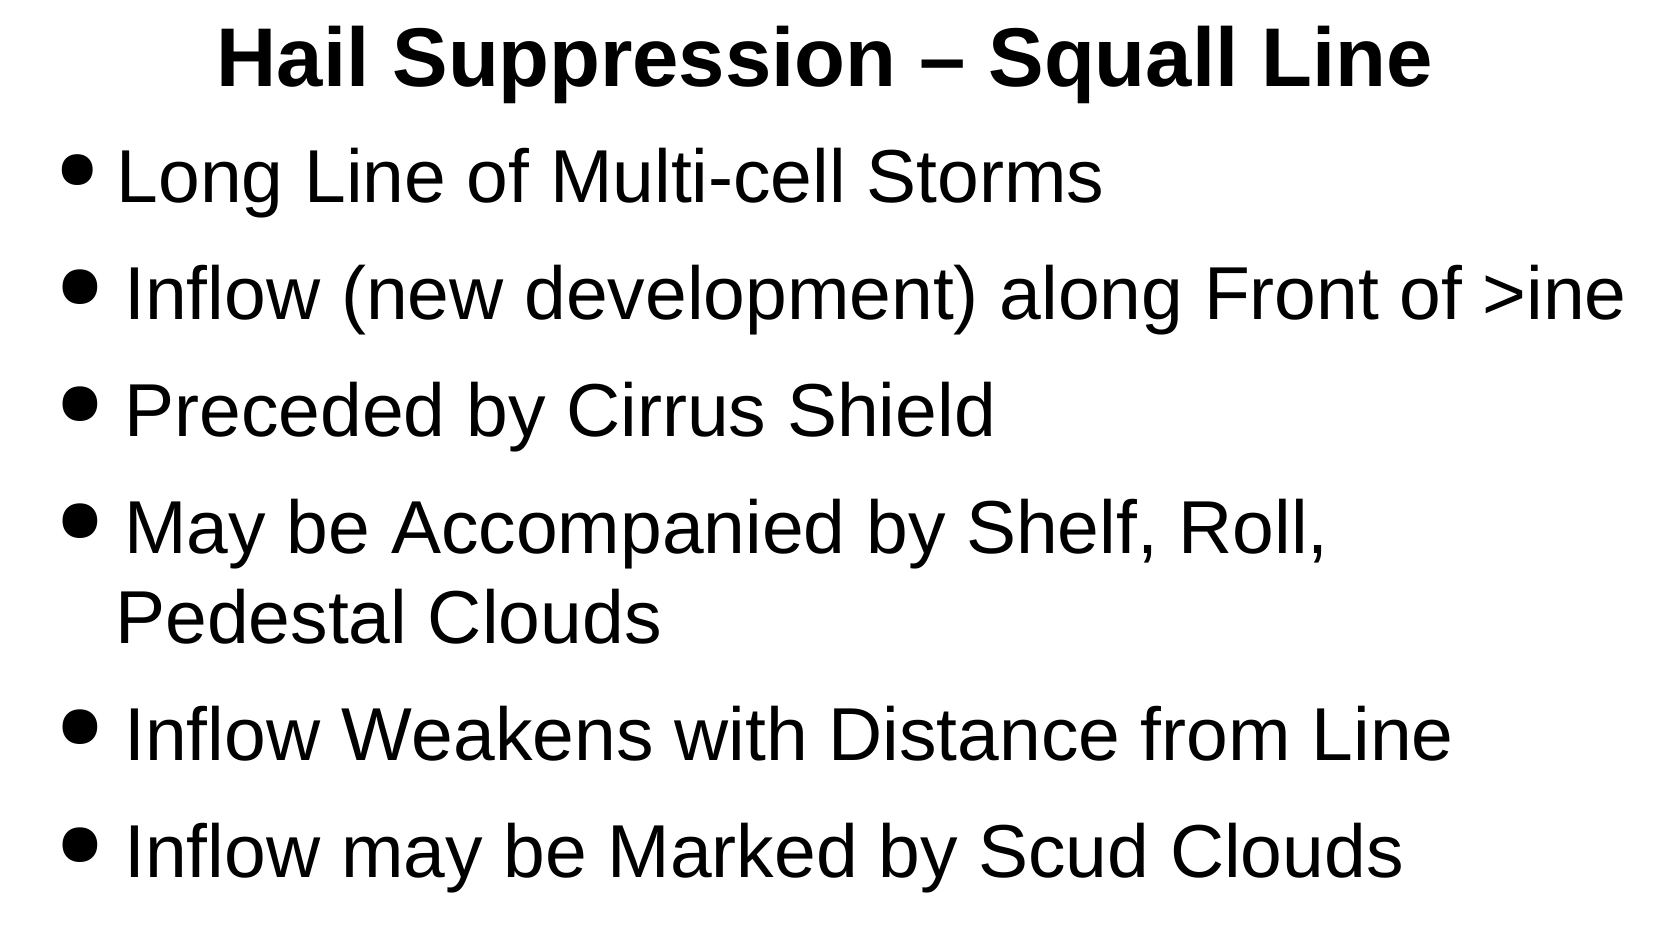

# Hail Suppression – Squall Line
 Long Line of Multi-cell Storms
 Inflow (new development) along Front of >ine
 Preceded by Cirrus Shield
 May be Accompanied by Shelf, Roll, Pedestal Clouds
 Inflow Weakens with Distance from Line
 Inflow may be Marked by Scud Clouds